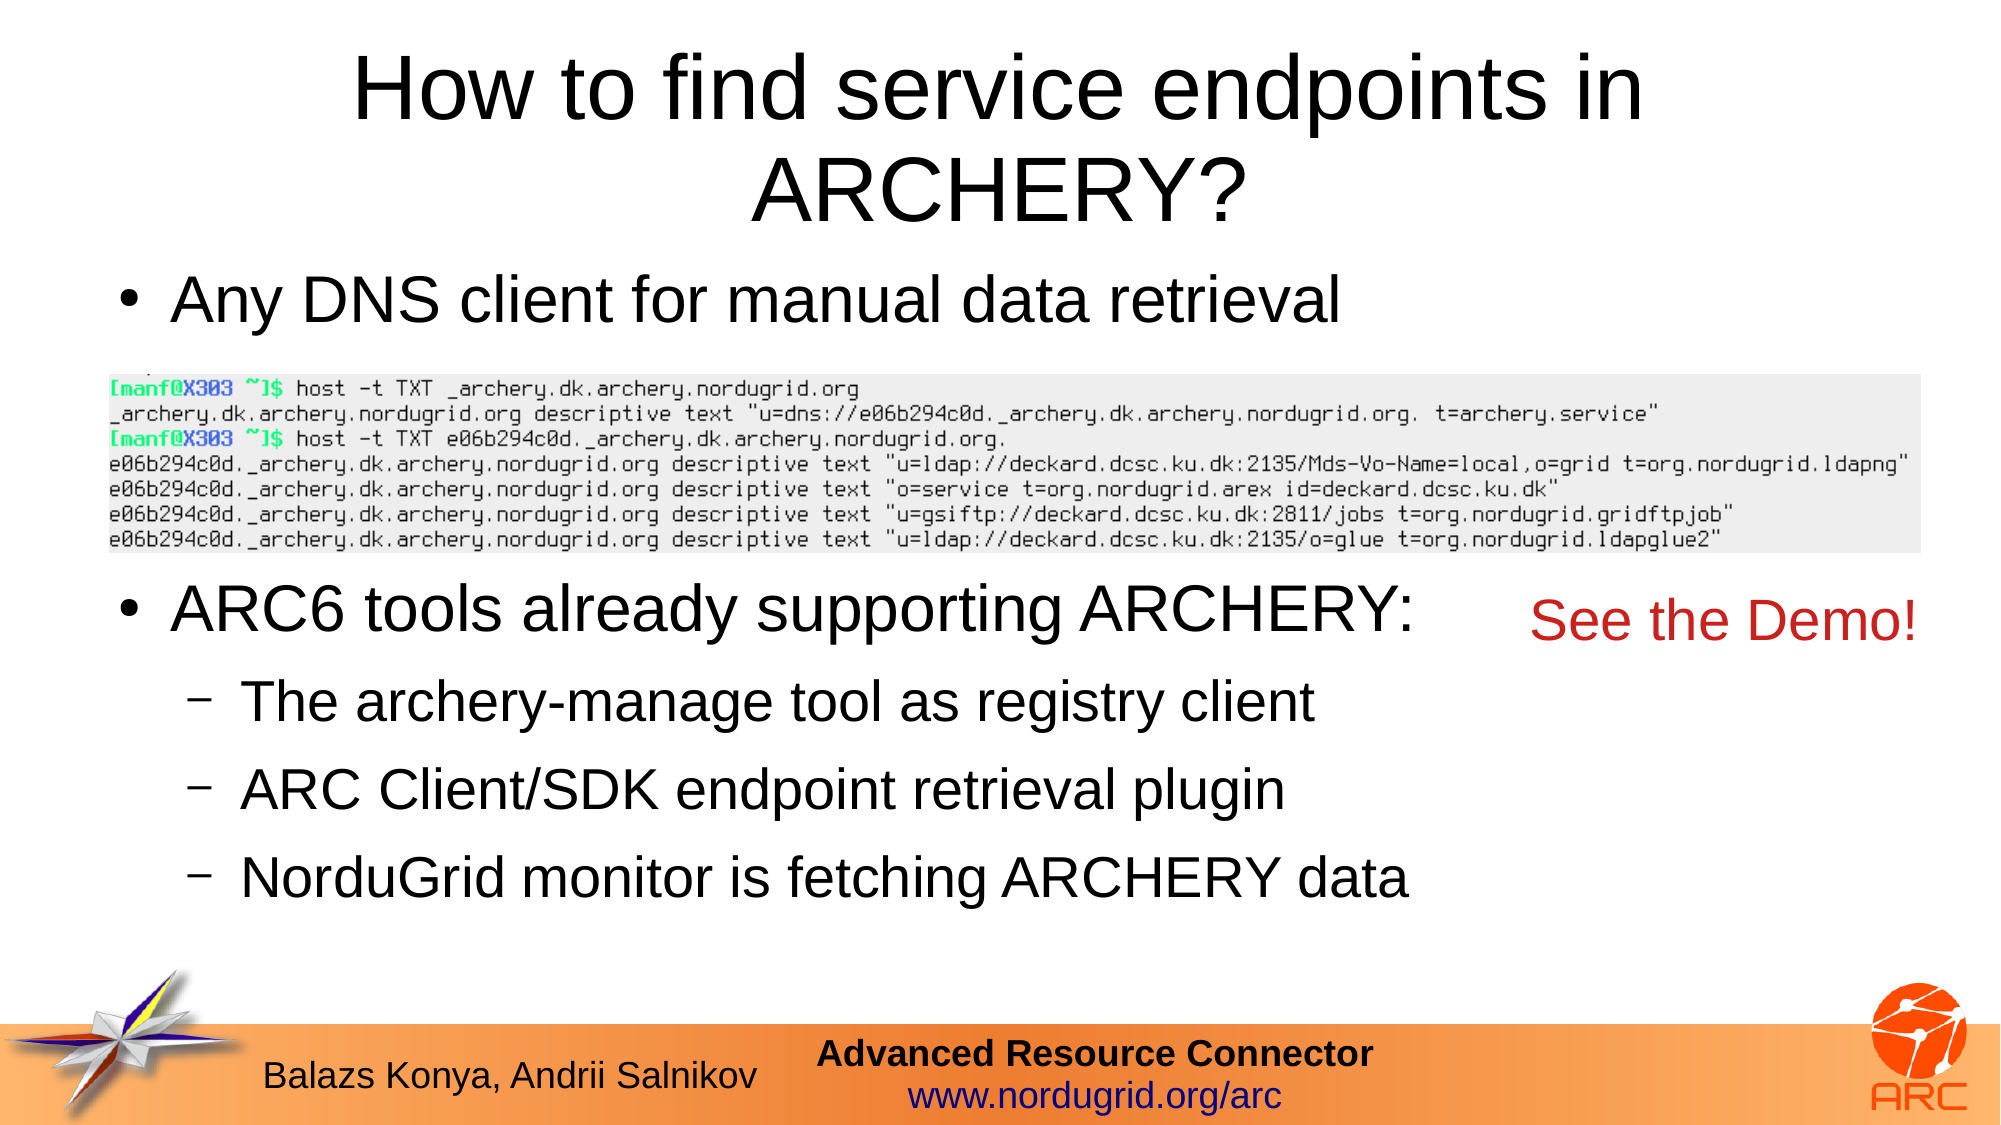

# How to find service endpoints in ARCHERY?
Any DNS client for manual data retrieval
ARC6 tools already supporting ARCHERY:
The archery-manage tool as registry client
ARC Client/SDK endpoint retrieval plugin
NorduGrid monitor is fetching ARCHERY data
See the Demo!
Balazs Konya, Andrii Salnikov